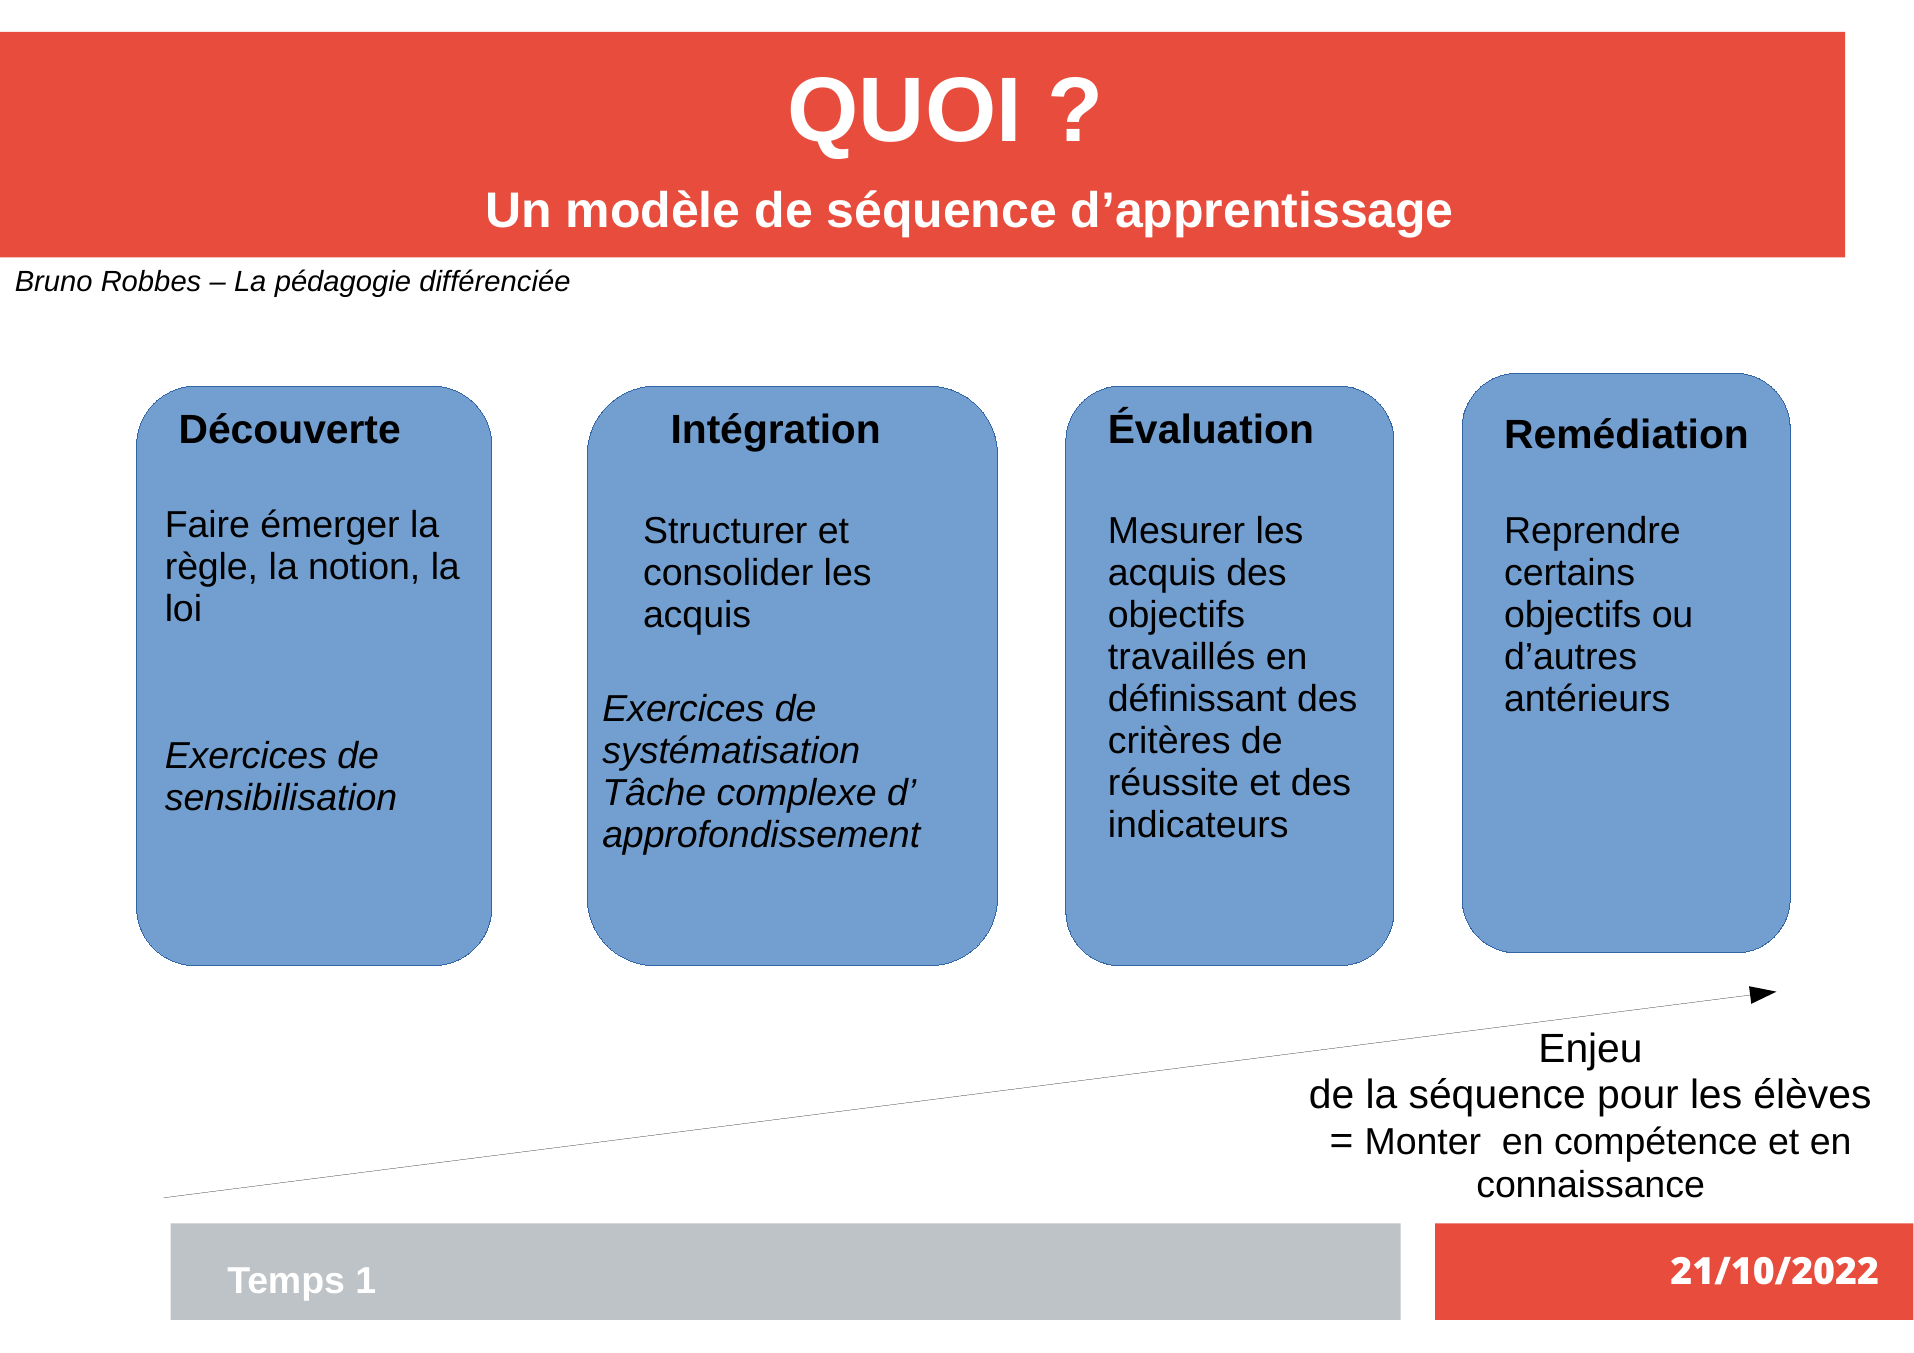

QUOI ?
Un modèle de séquence d’apprentissage
Bruno Robbes – La pédagogie différenciée
Découverte
Intégration
Évaluation
Remédiation
Faire émerger la règle, la notion, la loi
Structurer et consolider les acquis
Mesurer les acquis des objectifs travaillés en définissant des critères de réussite et des indicateurs
Reprendre certains objectifs ou d’autres antérieurs
Exercices de systématisation
Tâche complexe d’
approfondissement
Exercices de sensibilisation
Enjeu
de la séquence pour les élèves = Monter en compétence et en connaissance
21/10/2022
Temps 1